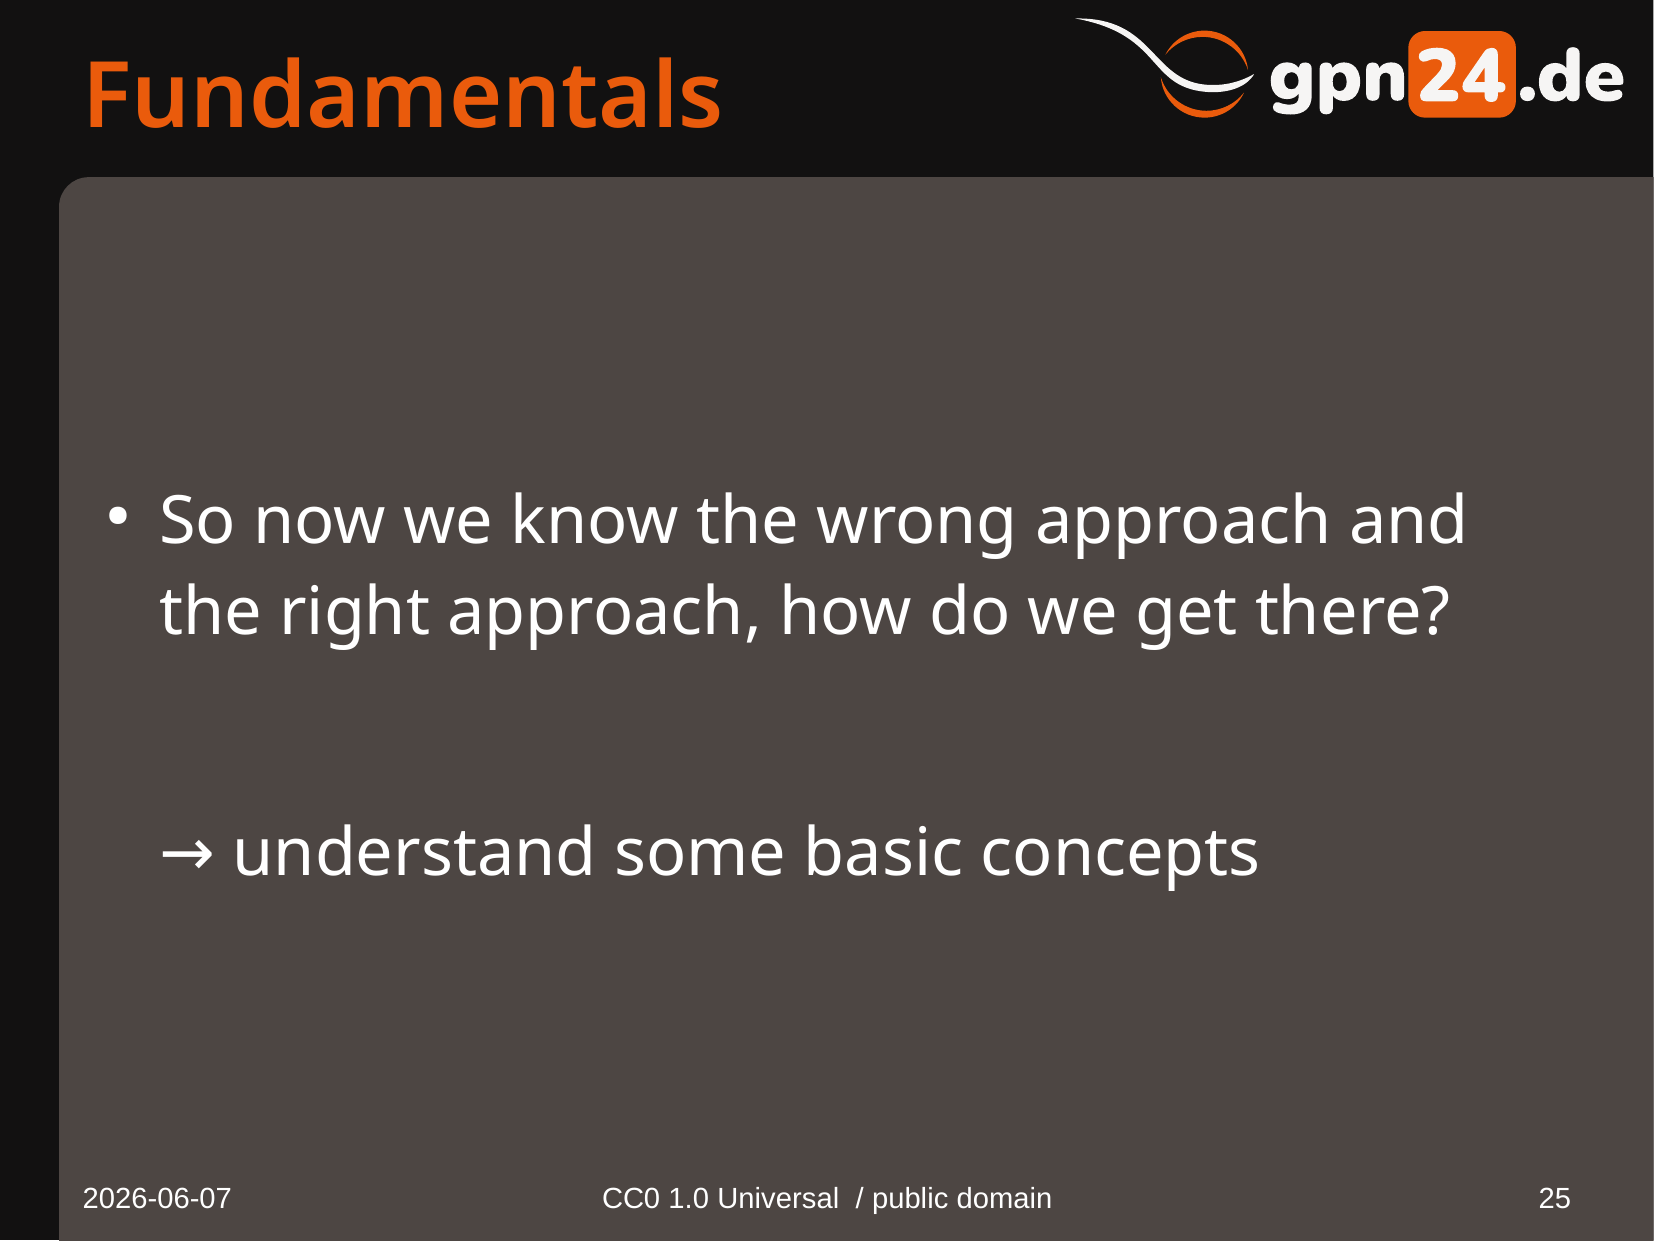

# Fundamentals
So now we know the wrong approach and the right approach, how do we get there?
→ understand some basic concepts